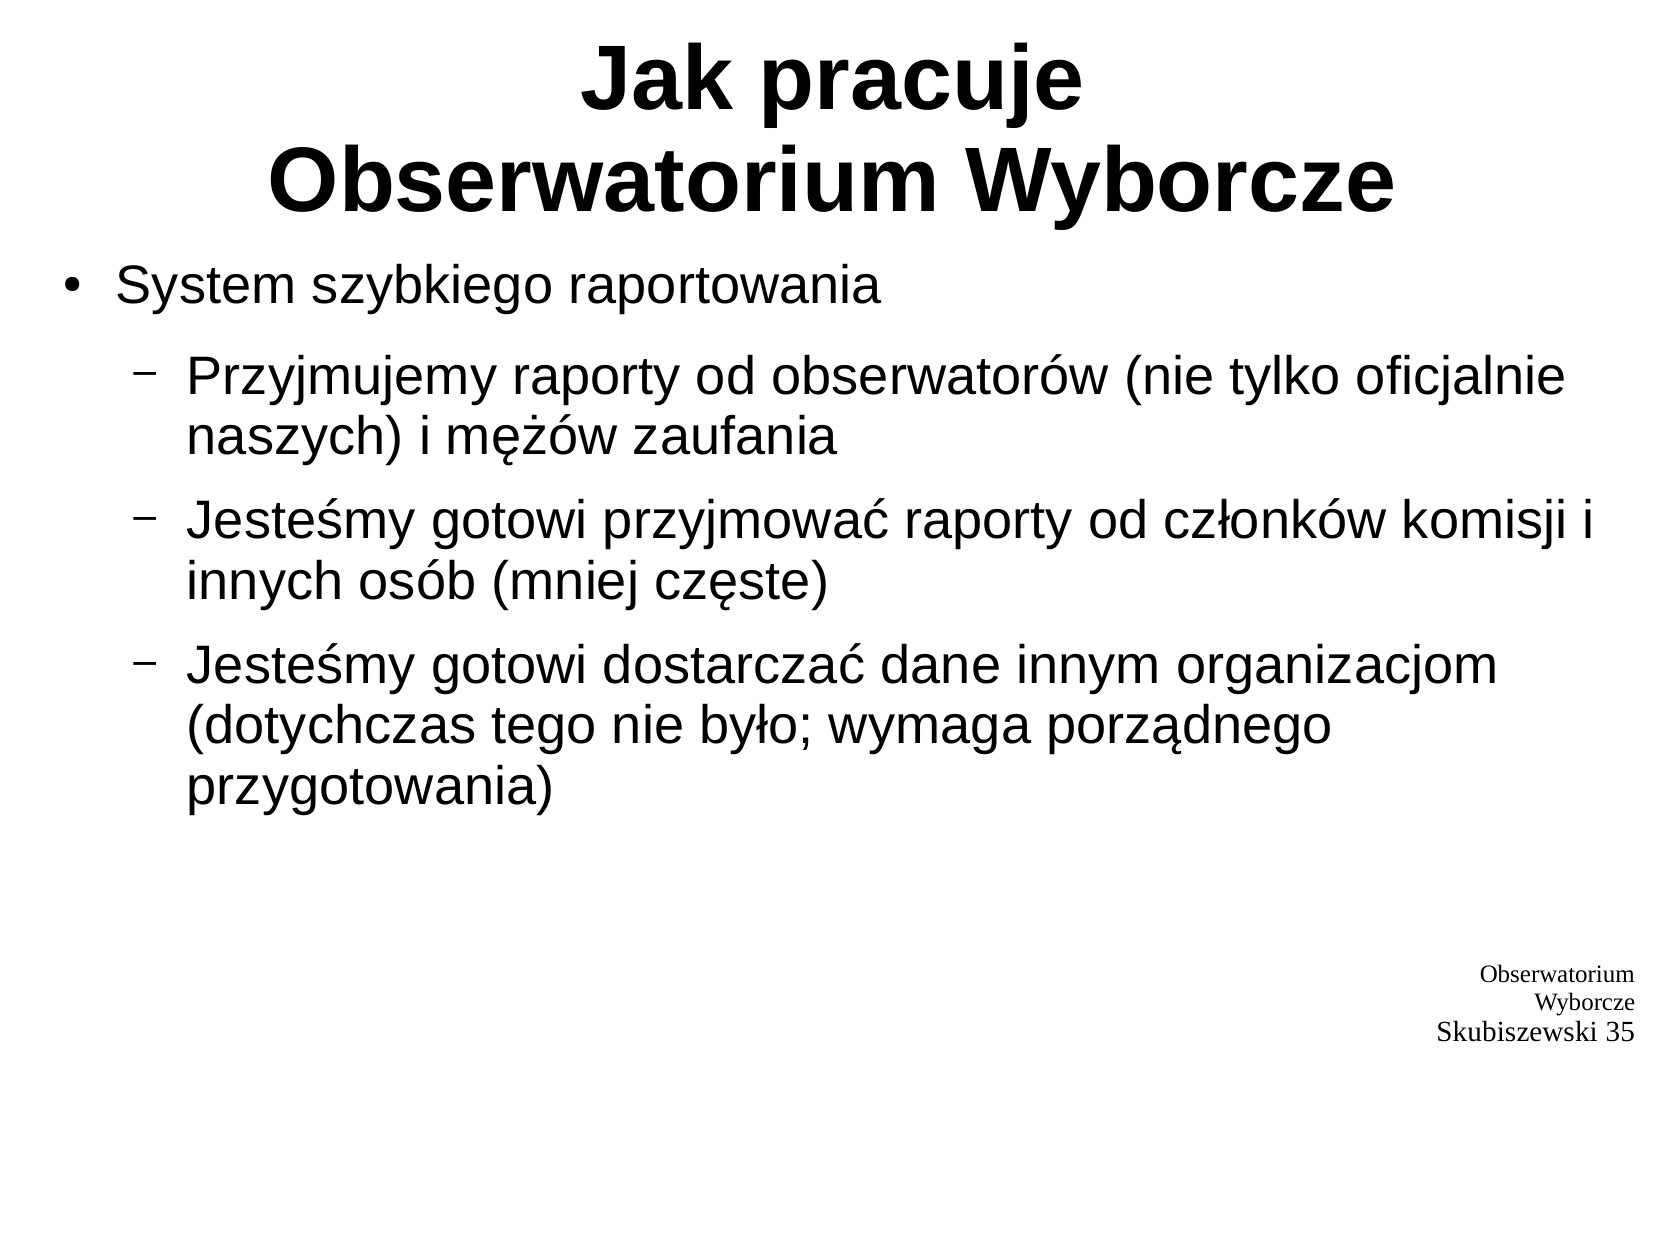

# Jak pracuje Obserwatorium Wyborcze
System szybkiego raportowania
Przyjmujemy raporty od obserwatorów (nie tylko oficjalnie naszych) i mężów zaufania
Jesteśmy gotowi przyjmować raporty od członków komisji i innych osób (mniej częste)
Jesteśmy gotowi dostarczać dane innym organizacjom (dotychczas tego nie było; wymaga porządnego przygotowania)
35